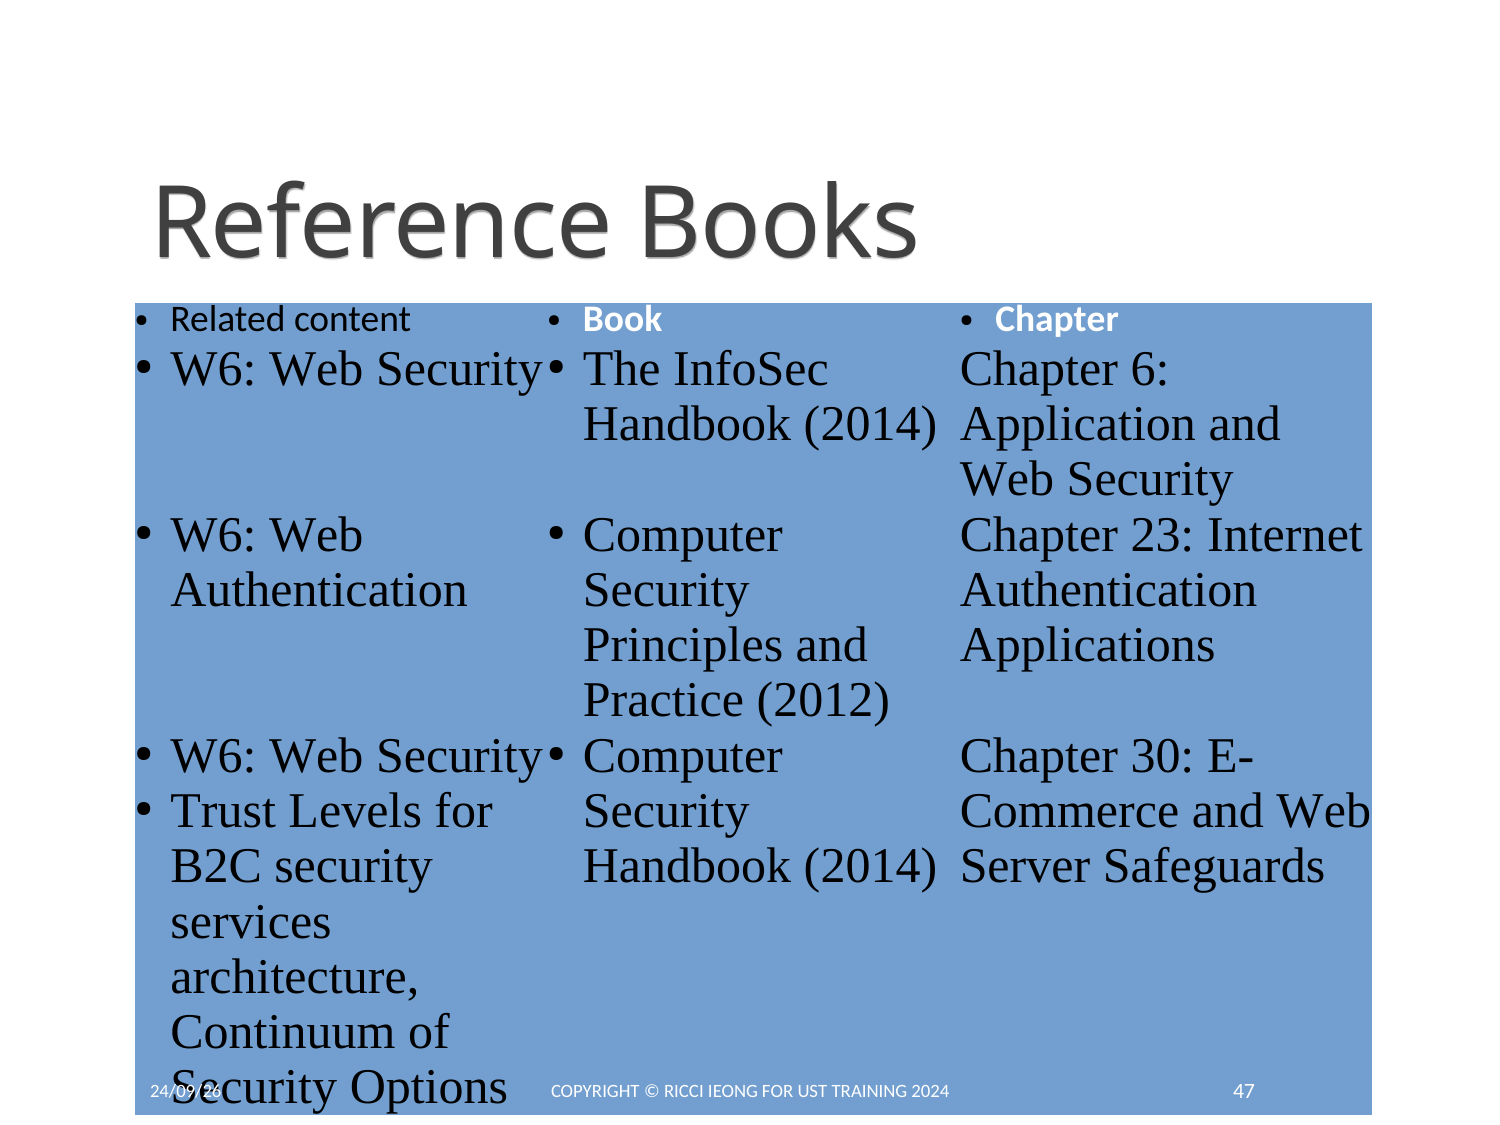

# Reference Books
| Related content | Book | Chapter |
| --- | --- | --- |
| W6: Web Security | The InfoSec Handbook (2014) | Chapter 6: Application and Web Security |
| W6: Web Authentication | Computer Security Principles and Practice (2012) | Chapter 23: Internet Authentication Applications |
| W6: Web Security Trust Levels for B2C security services architecture, Continuum of Security Options | Computer Security Handbook (2014) | Chapter 30: E-Commerce and Web Server Safeguards |
Copyright © Ricci IEONG for UST training 2024